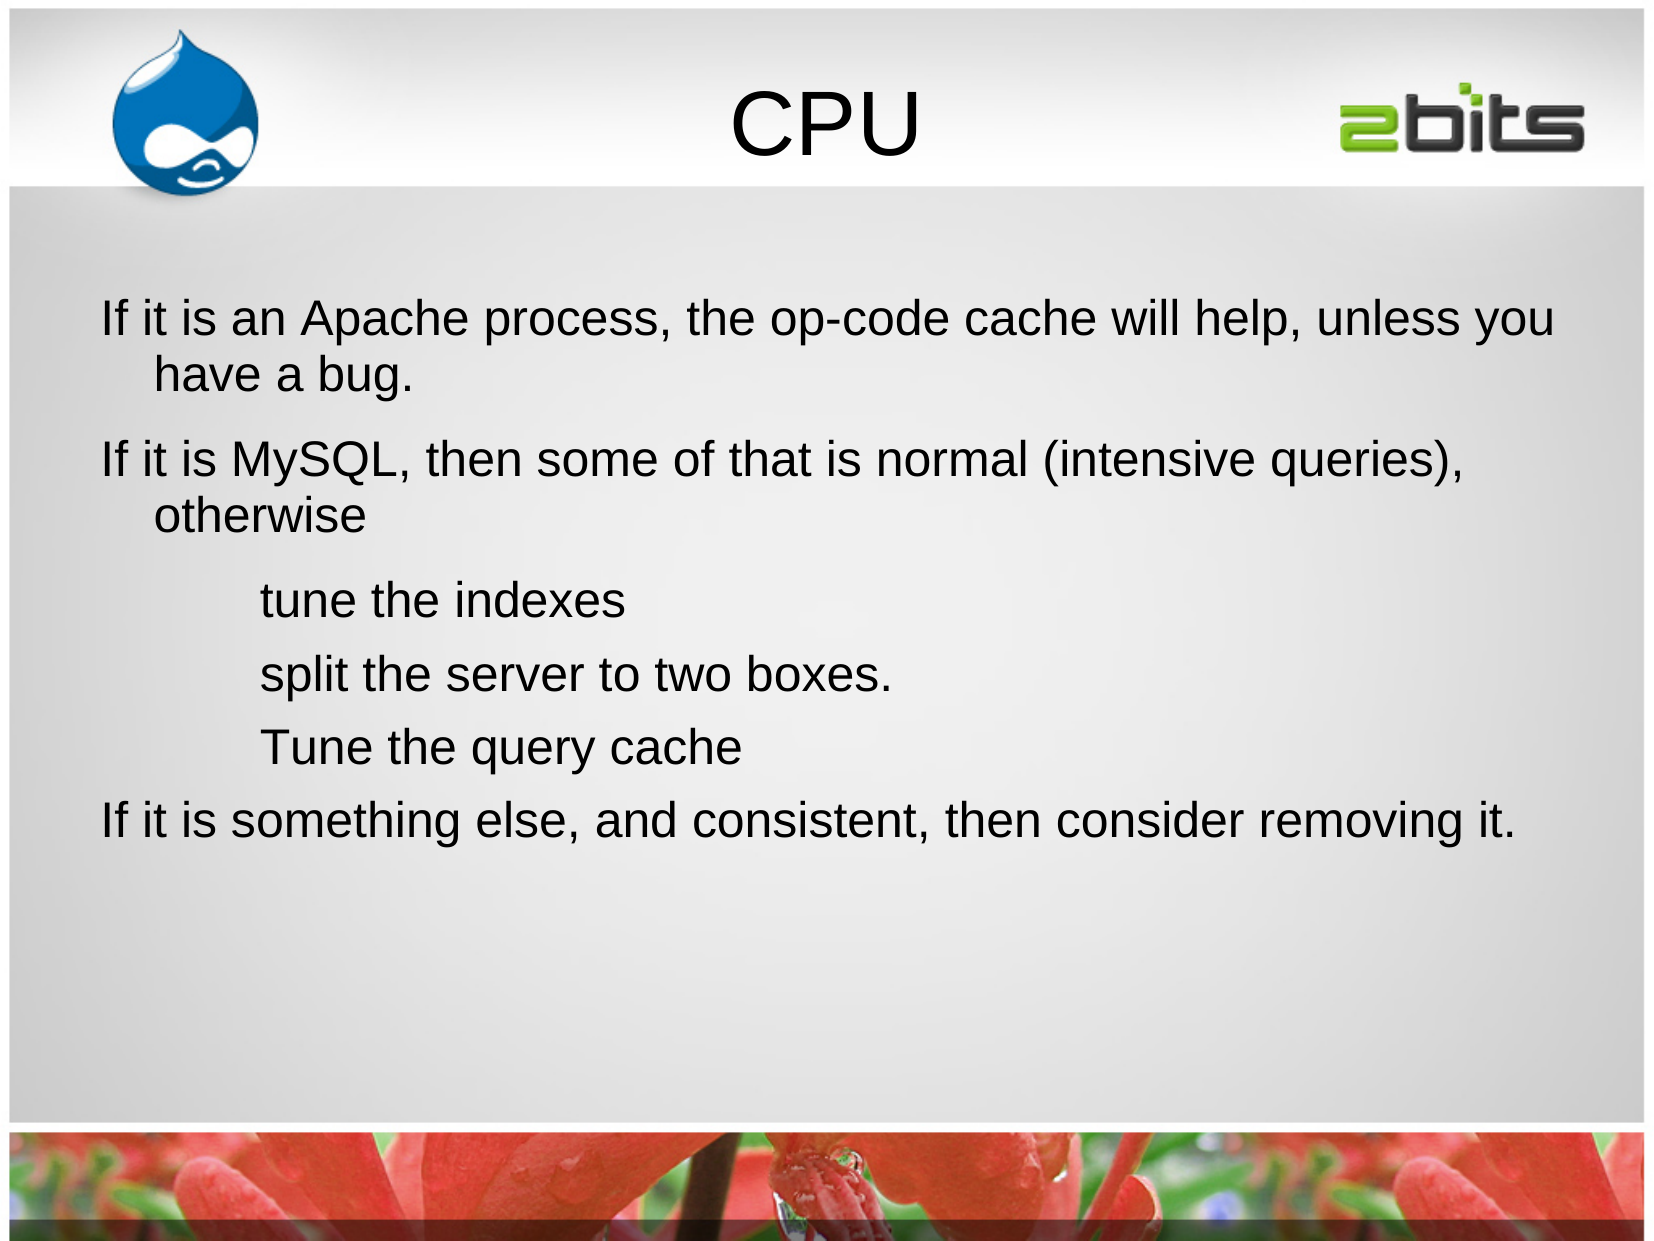

# CPU
If it is an Apache process, the op-code cache will help, unless you have a bug.
If it is MySQL, then some of that is normal (intensive queries), otherwise
tune the indexes
split the server to two boxes.
Tune the query cache
If it is something else, and consistent, then consider removing it.